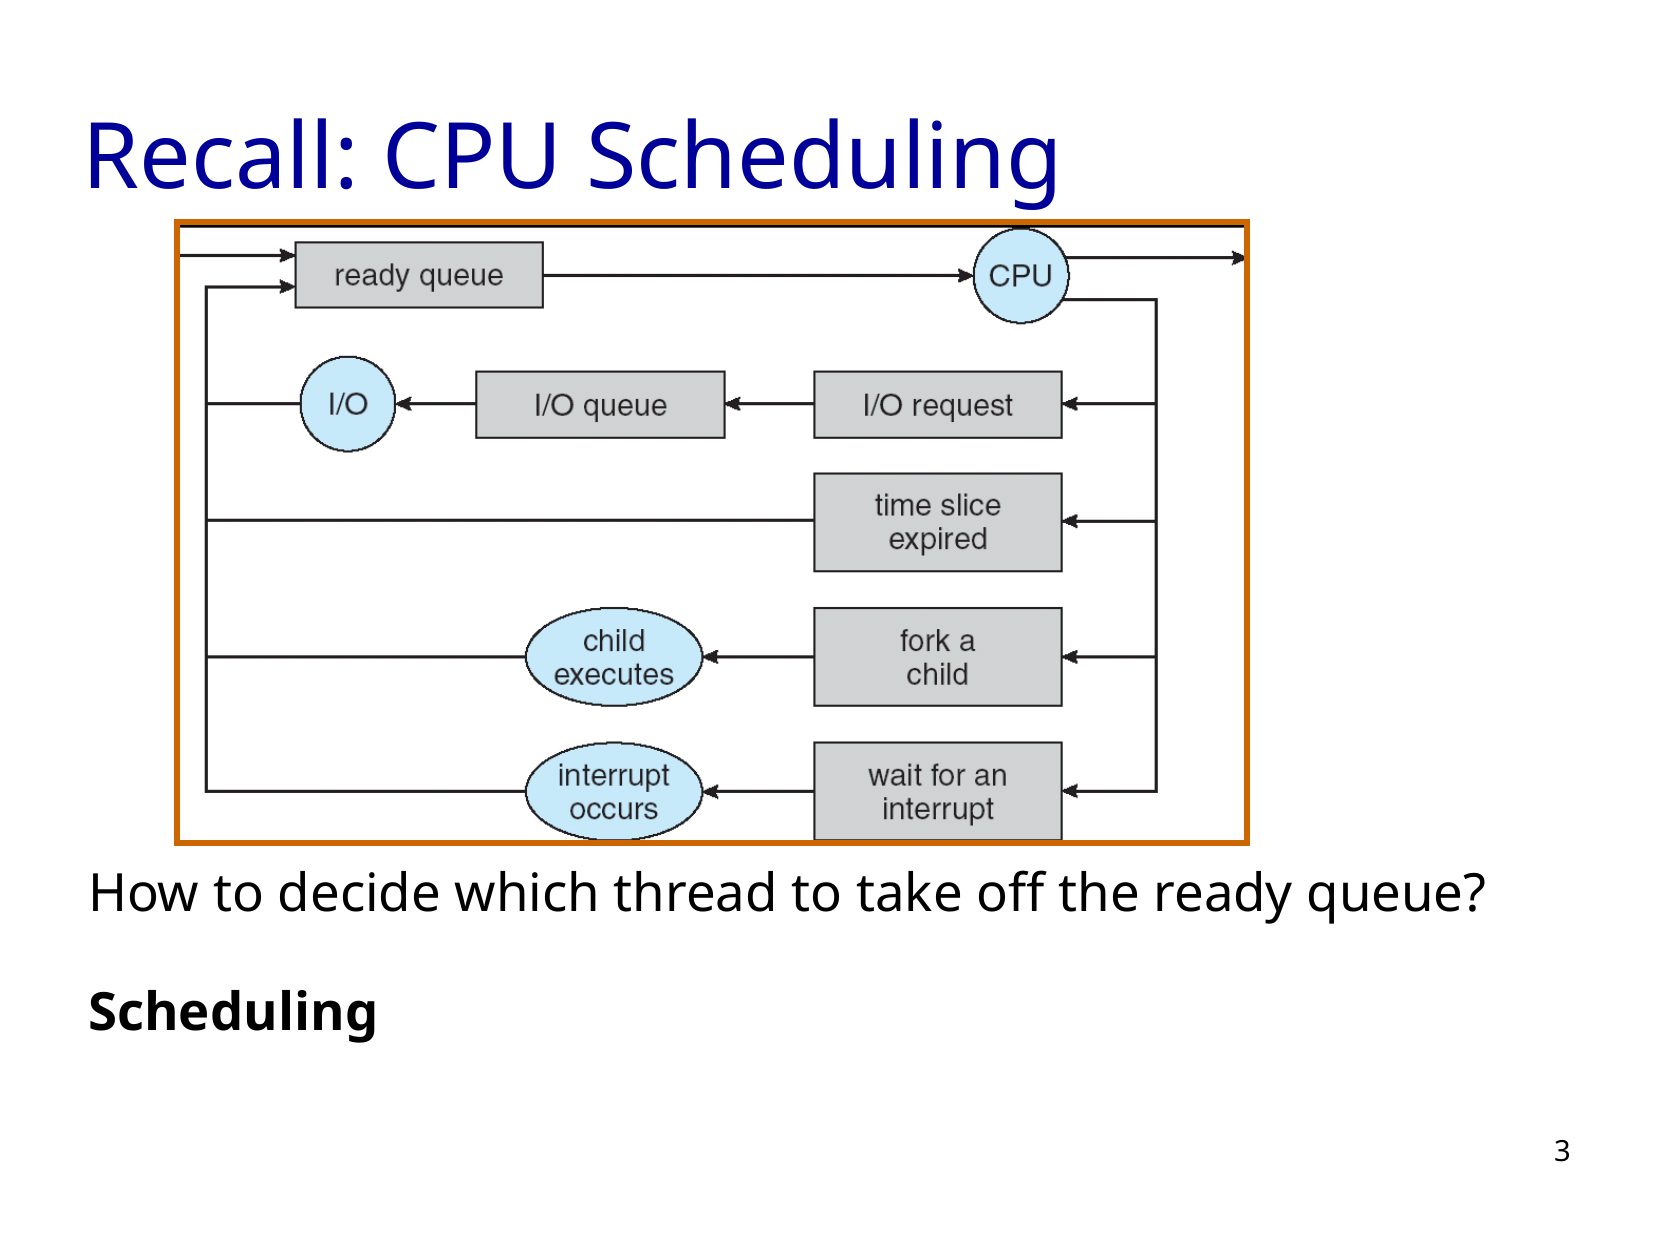

# Recall: CPU Scheduling
How to decide which thread to take off the ready queue?
Scheduling
3